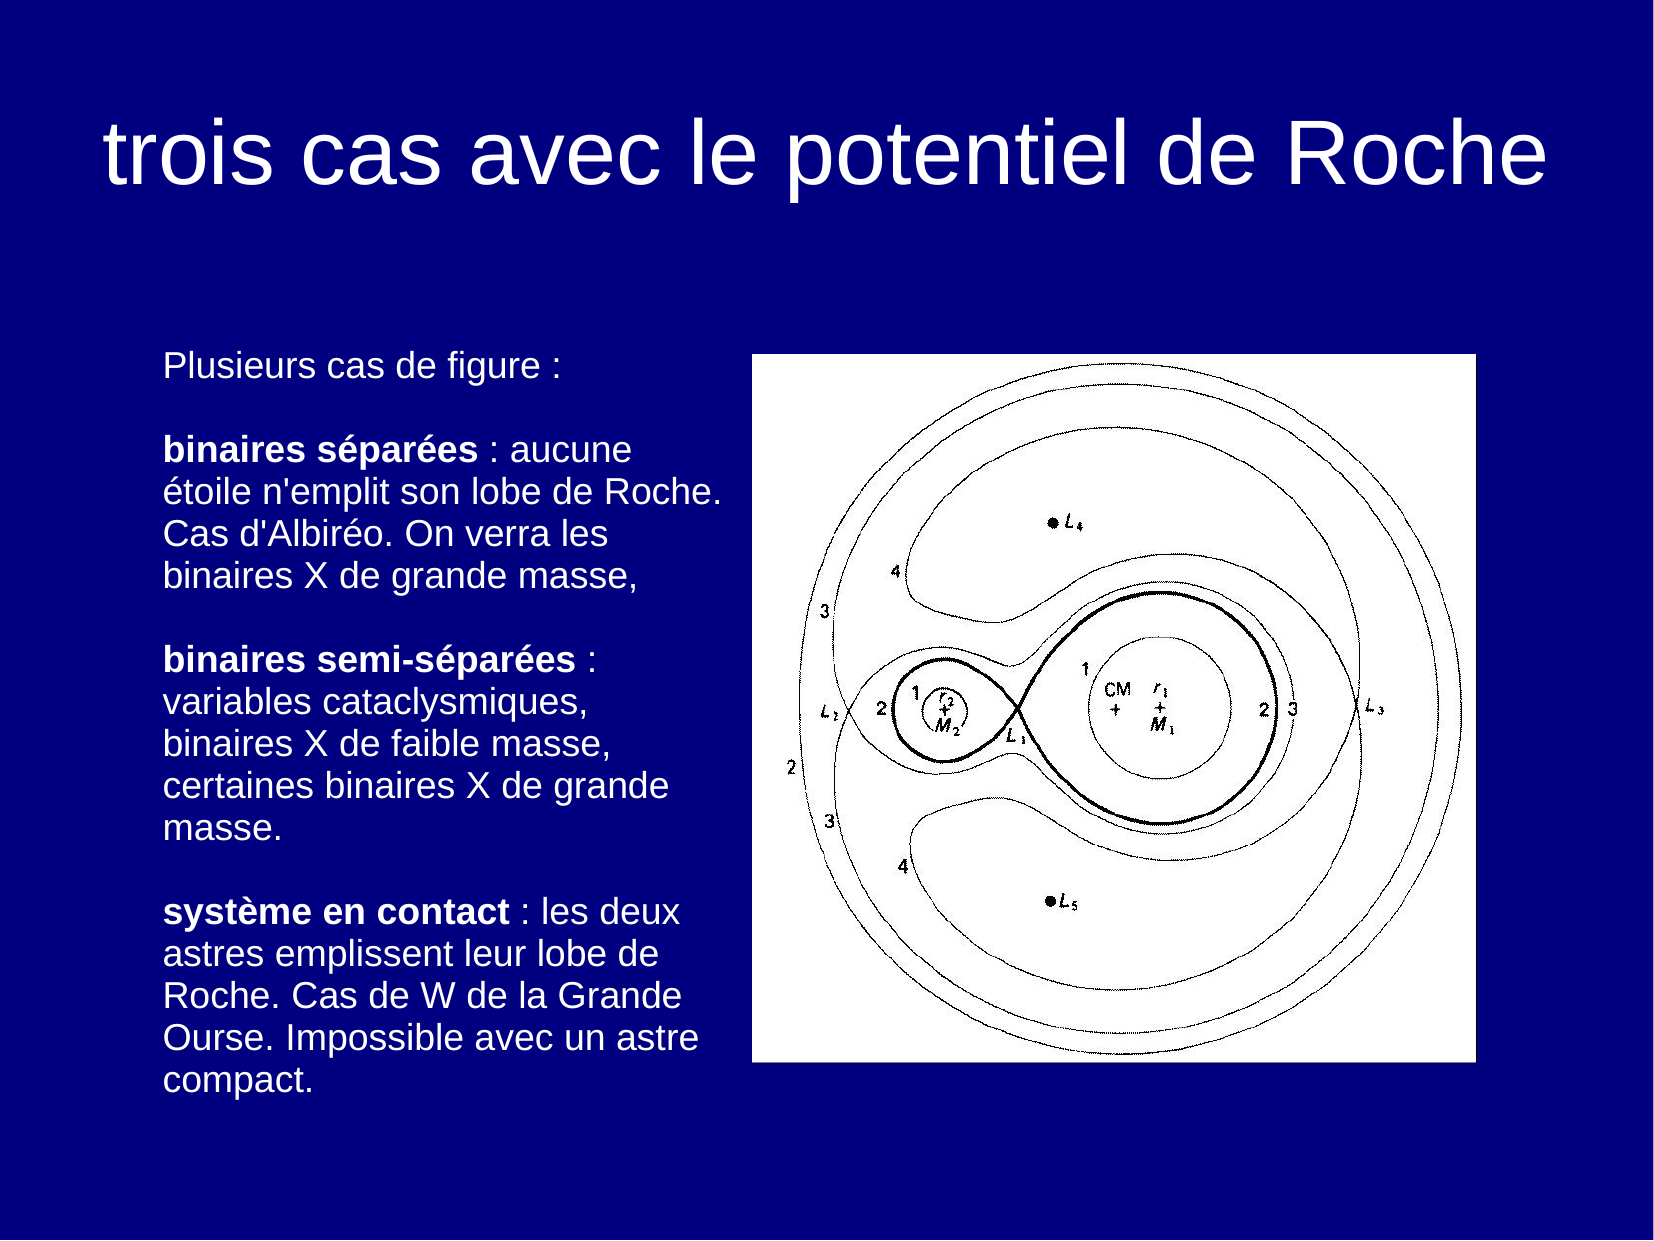

# trois cas avec le potentiel de Roche
Plusieurs cas de figure :
binaires séparées : aucune étoile n'emplit son lobe de Roche. Cas d'Albiréo. On verra les binaires X de grande masse,
binaires semi-séparées : variables cataclysmiques, binaires X de faible masse, certaines binaires X de grande masse.
système en contact : les deux astres emplissent leur lobe de Roche. Cas de W de la Grande Ourse. Impossible avec un astre compact.